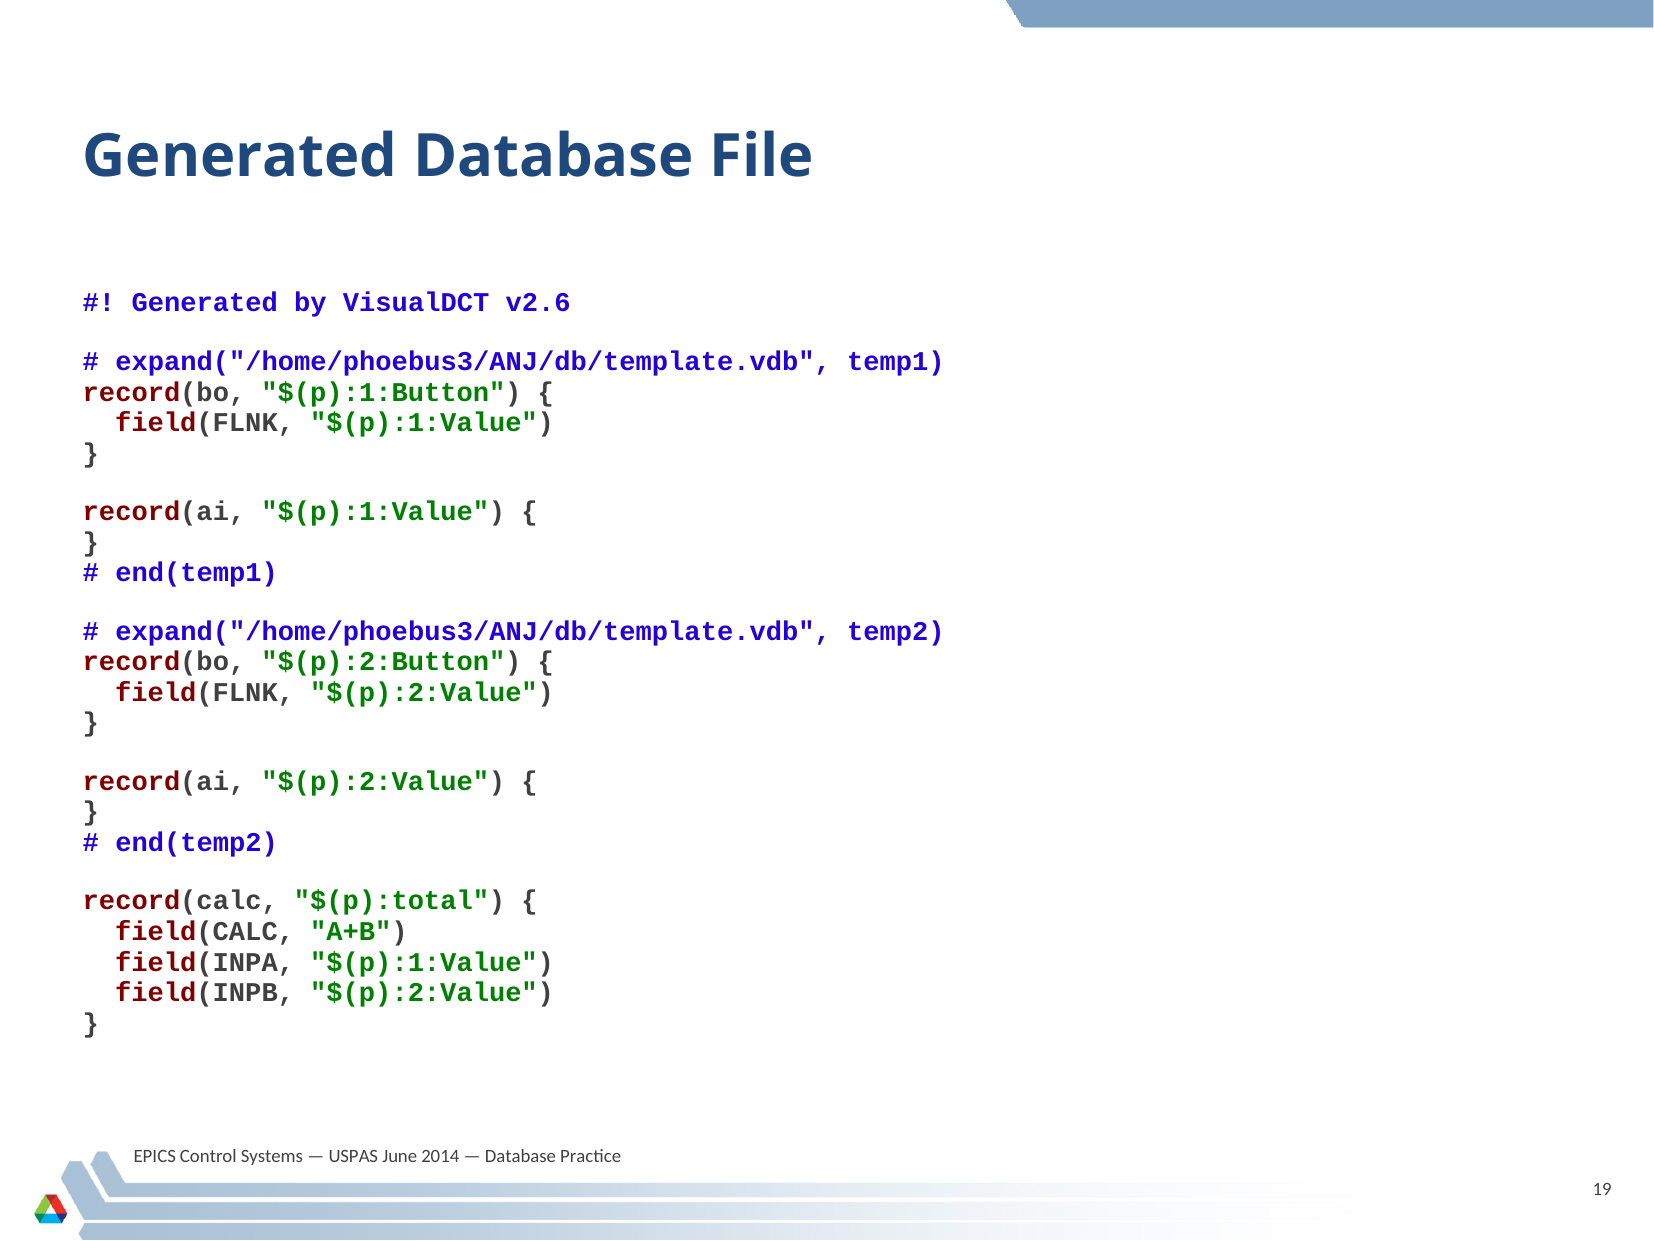

# Generated Database File
#! Generated by VisualDCT v2.6
# expand("/home/phoebus3/ANJ/db/template.vdb", temp1)
record(bo, "$(p):1:Button") {
 field(FLNK, "$(p):1:Value")
}
record(ai, "$(p):1:Value") {
}
# end(temp1)
# expand("/home/phoebus3/ANJ/db/template.vdb", temp2)
record(bo, "$(p):2:Button") {
 field(FLNK, "$(p):2:Value")
}
record(ai, "$(p):2:Value") {
}
# end(temp2)
record(calc, "$(p):total") {
 field(CALC, "A+B")
 field(INPA, "$(p):1:Value")
 field(INPB, "$(p):2:Value")
}
EPICS Control Systems — USPAS June 2014 — Database Practice
19